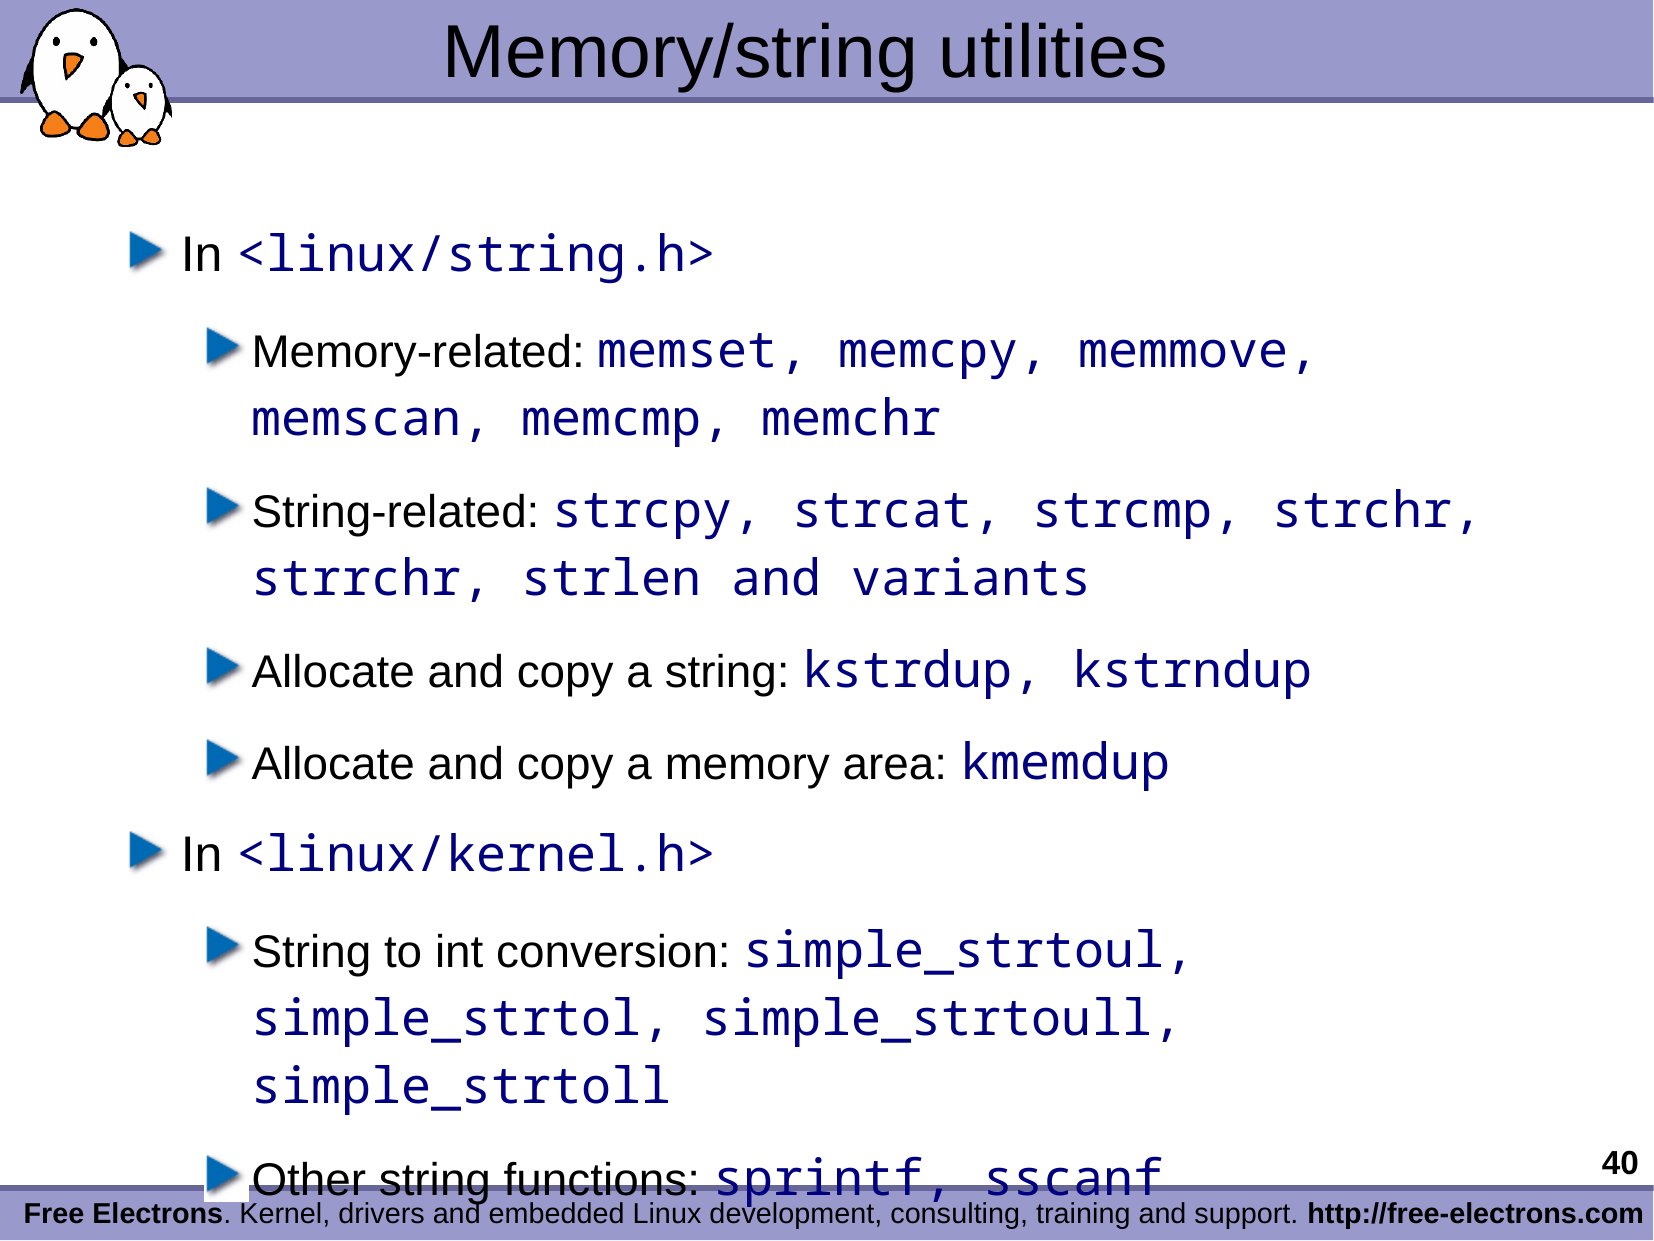

# Memory/string utilities
In <linux/string.h>
Memory-related: memset, memcpy, memmove, memscan, memcmp, memchr
String-related: strcpy, strcat, strcmp, strchr, strrchr, strlen and variants
Allocate and copy a string: kstrdup, kstrndup
Allocate and copy a memory area: kmemdup
In <linux/kernel.h>
String to int conversion: simple_strtoul, simple_strtol, simple_strtoull, simple_strtoll
Other string functions: sprintf, sscanf